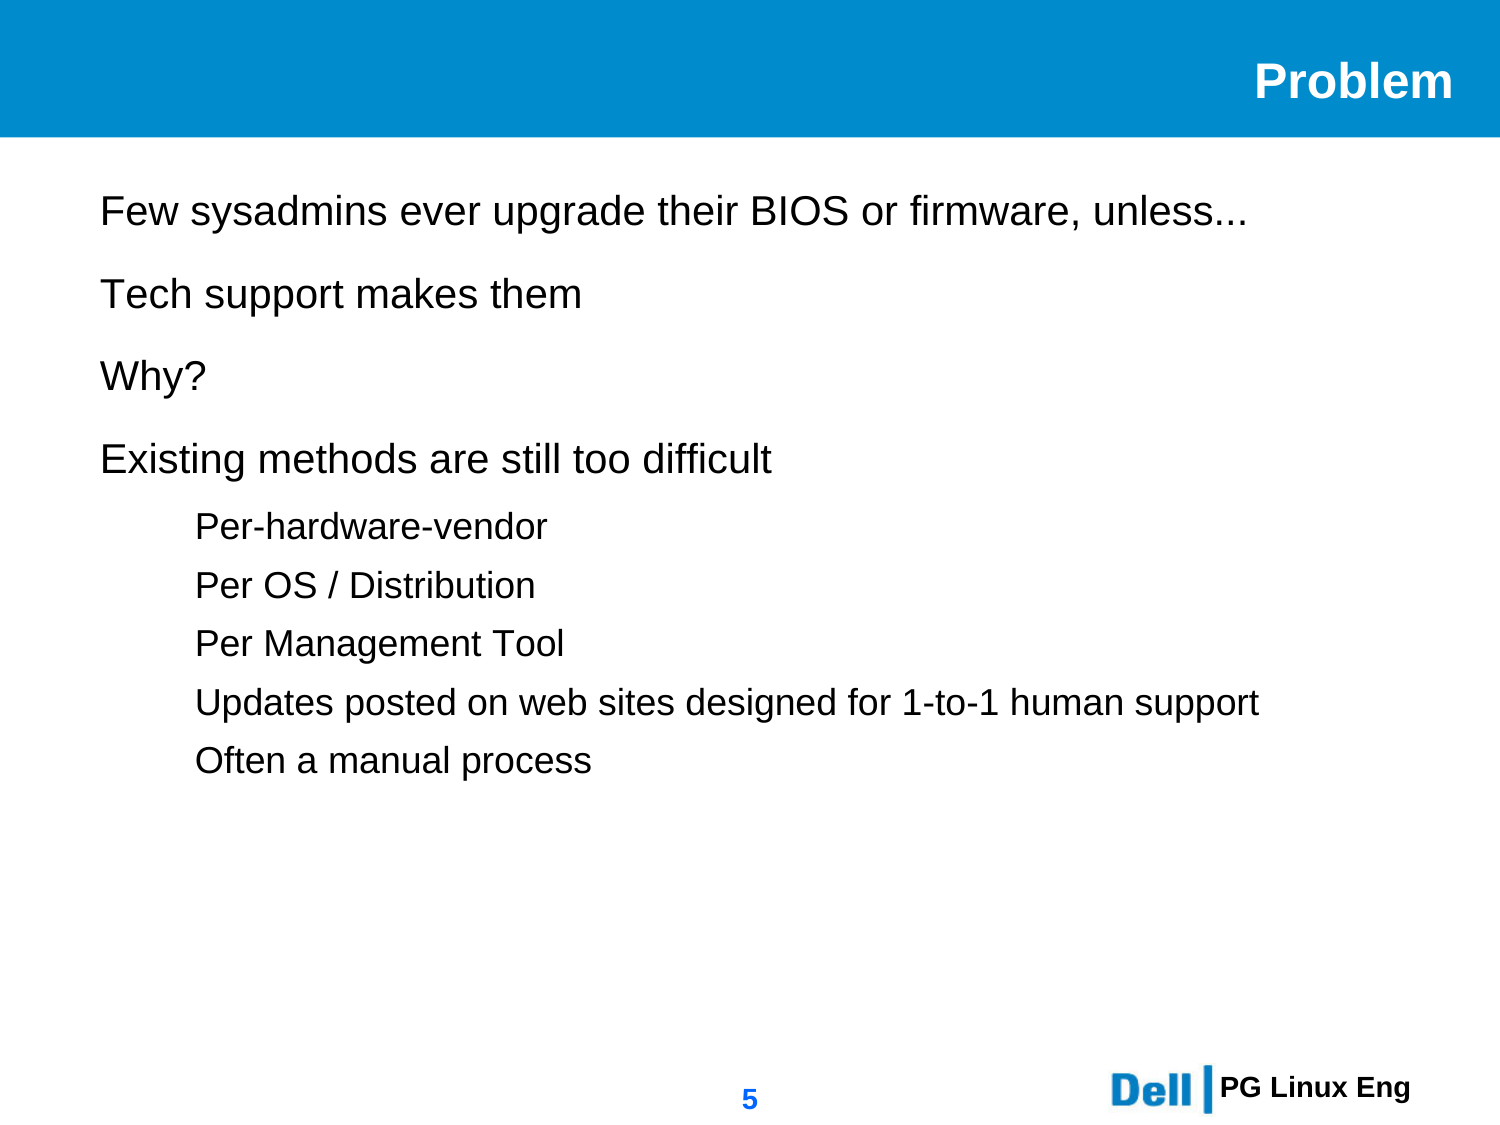

# Problem
Few sysadmins ever upgrade their BIOS or firmware, unless...
Tech support makes them
Why?
Existing methods are still too difficult
Per-hardware-vendor
Per OS / Distribution
Per Management Tool
Updates posted on web sites designed for 1-to-1 human support
Often a manual process